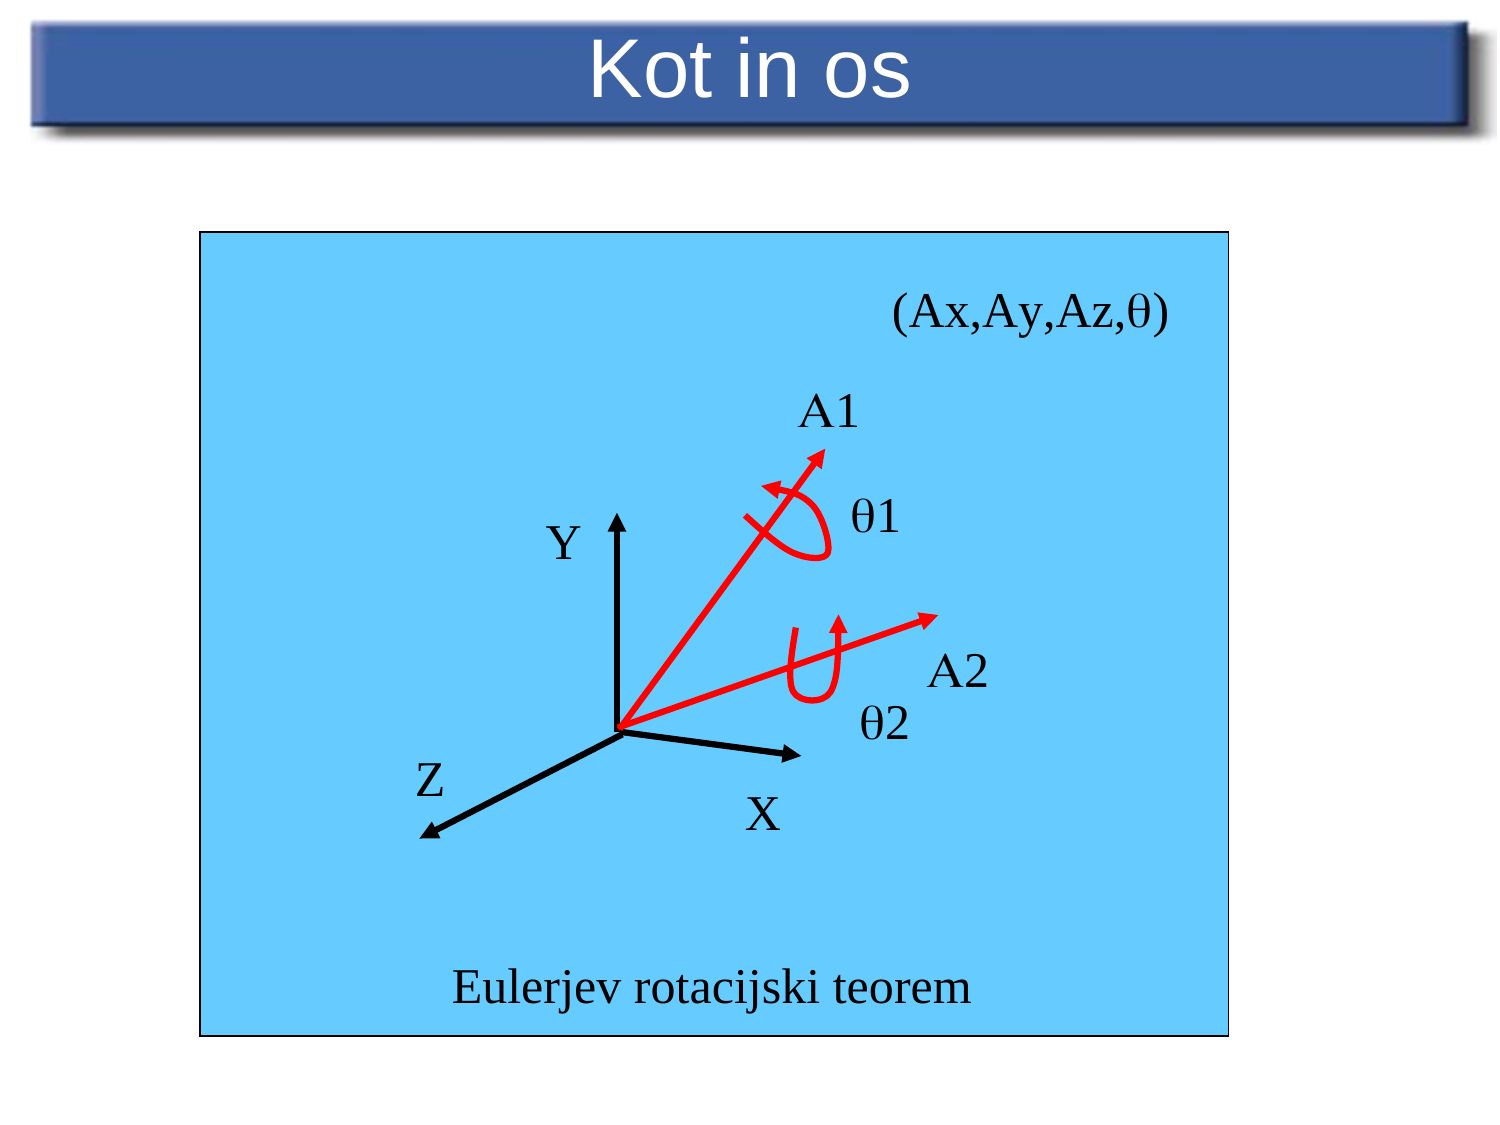

Kot in os
(Ax,Ay,Az,)


Y


Z
X
Eulerjev rotacijski teorem